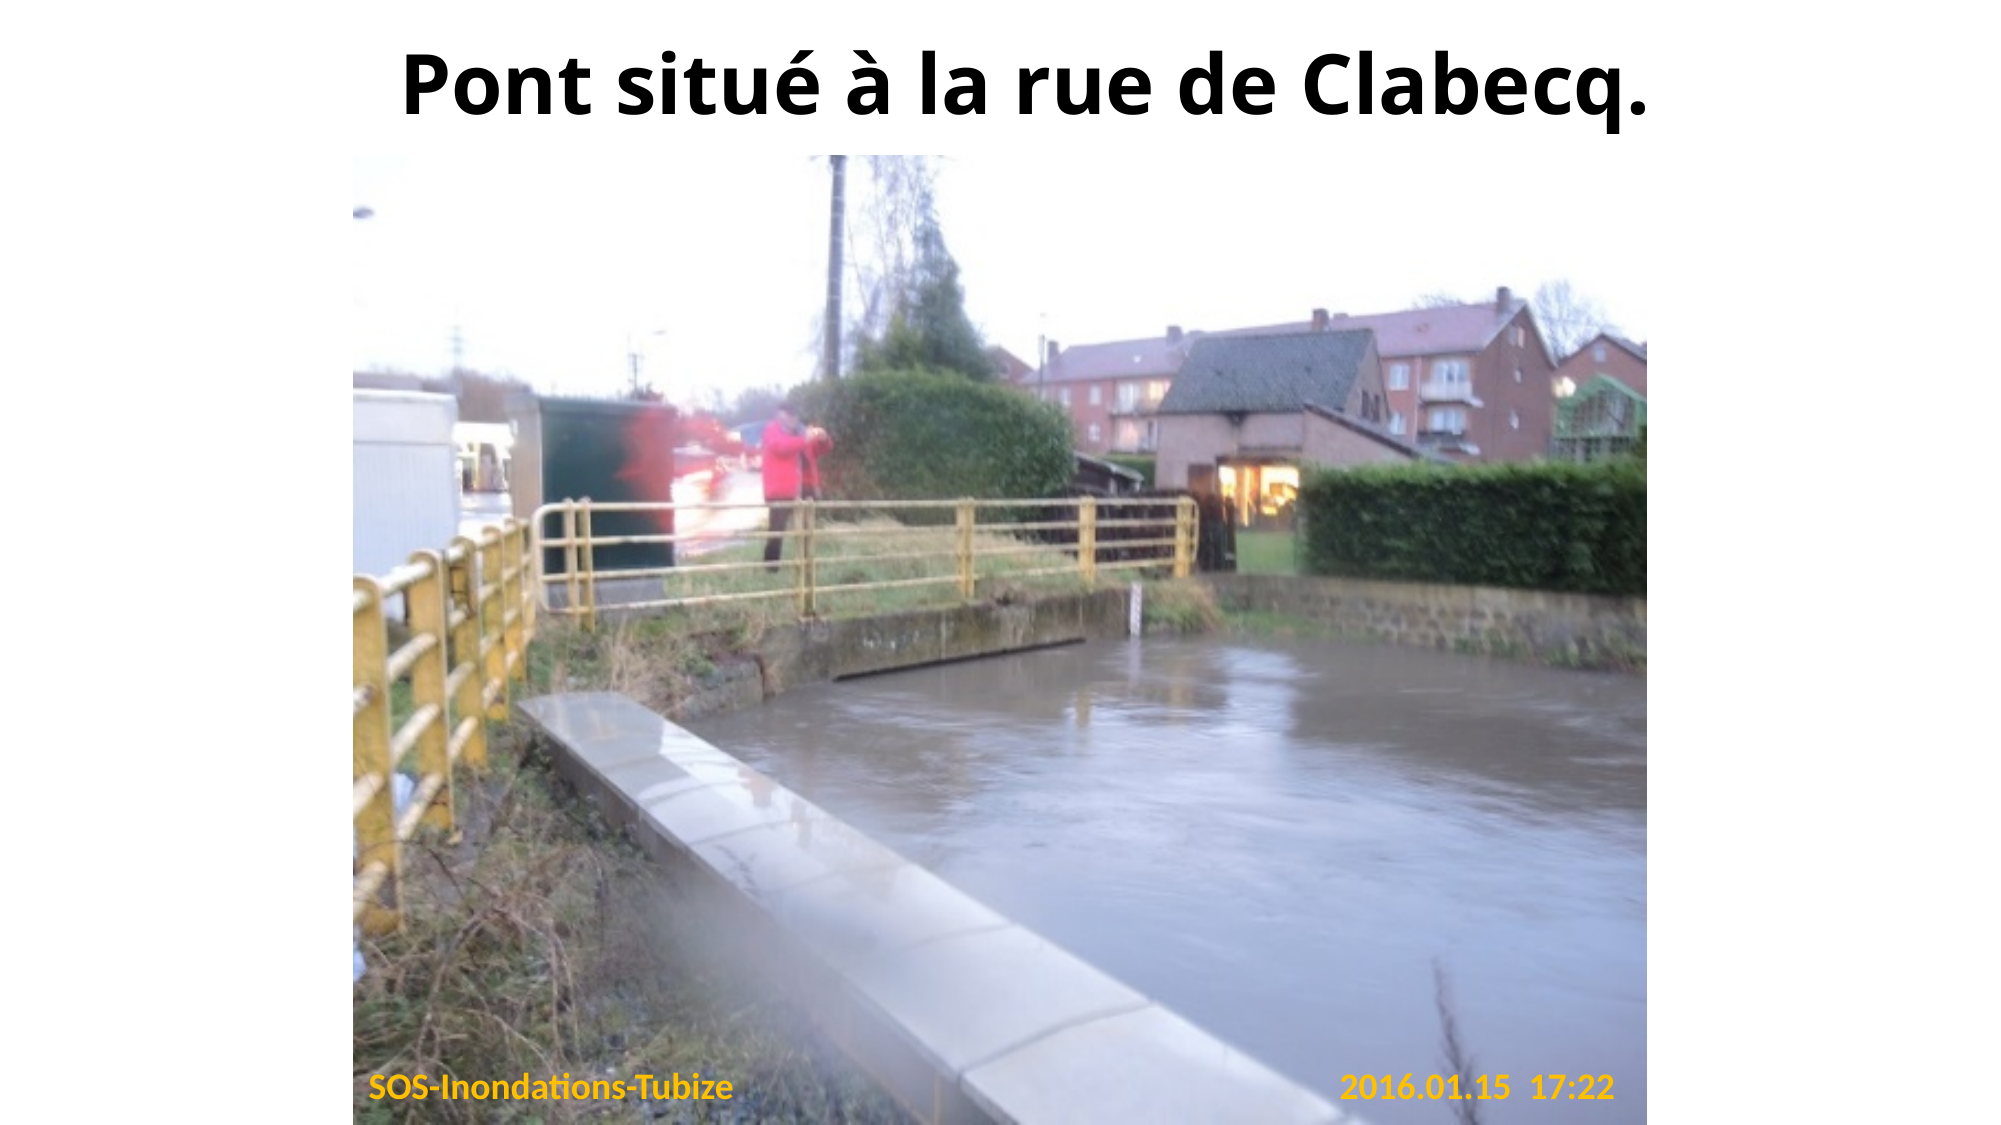

# Pont situé à la rue de Clabecq.
SOS-Inondations-Tubize
2016.01.15 17:22